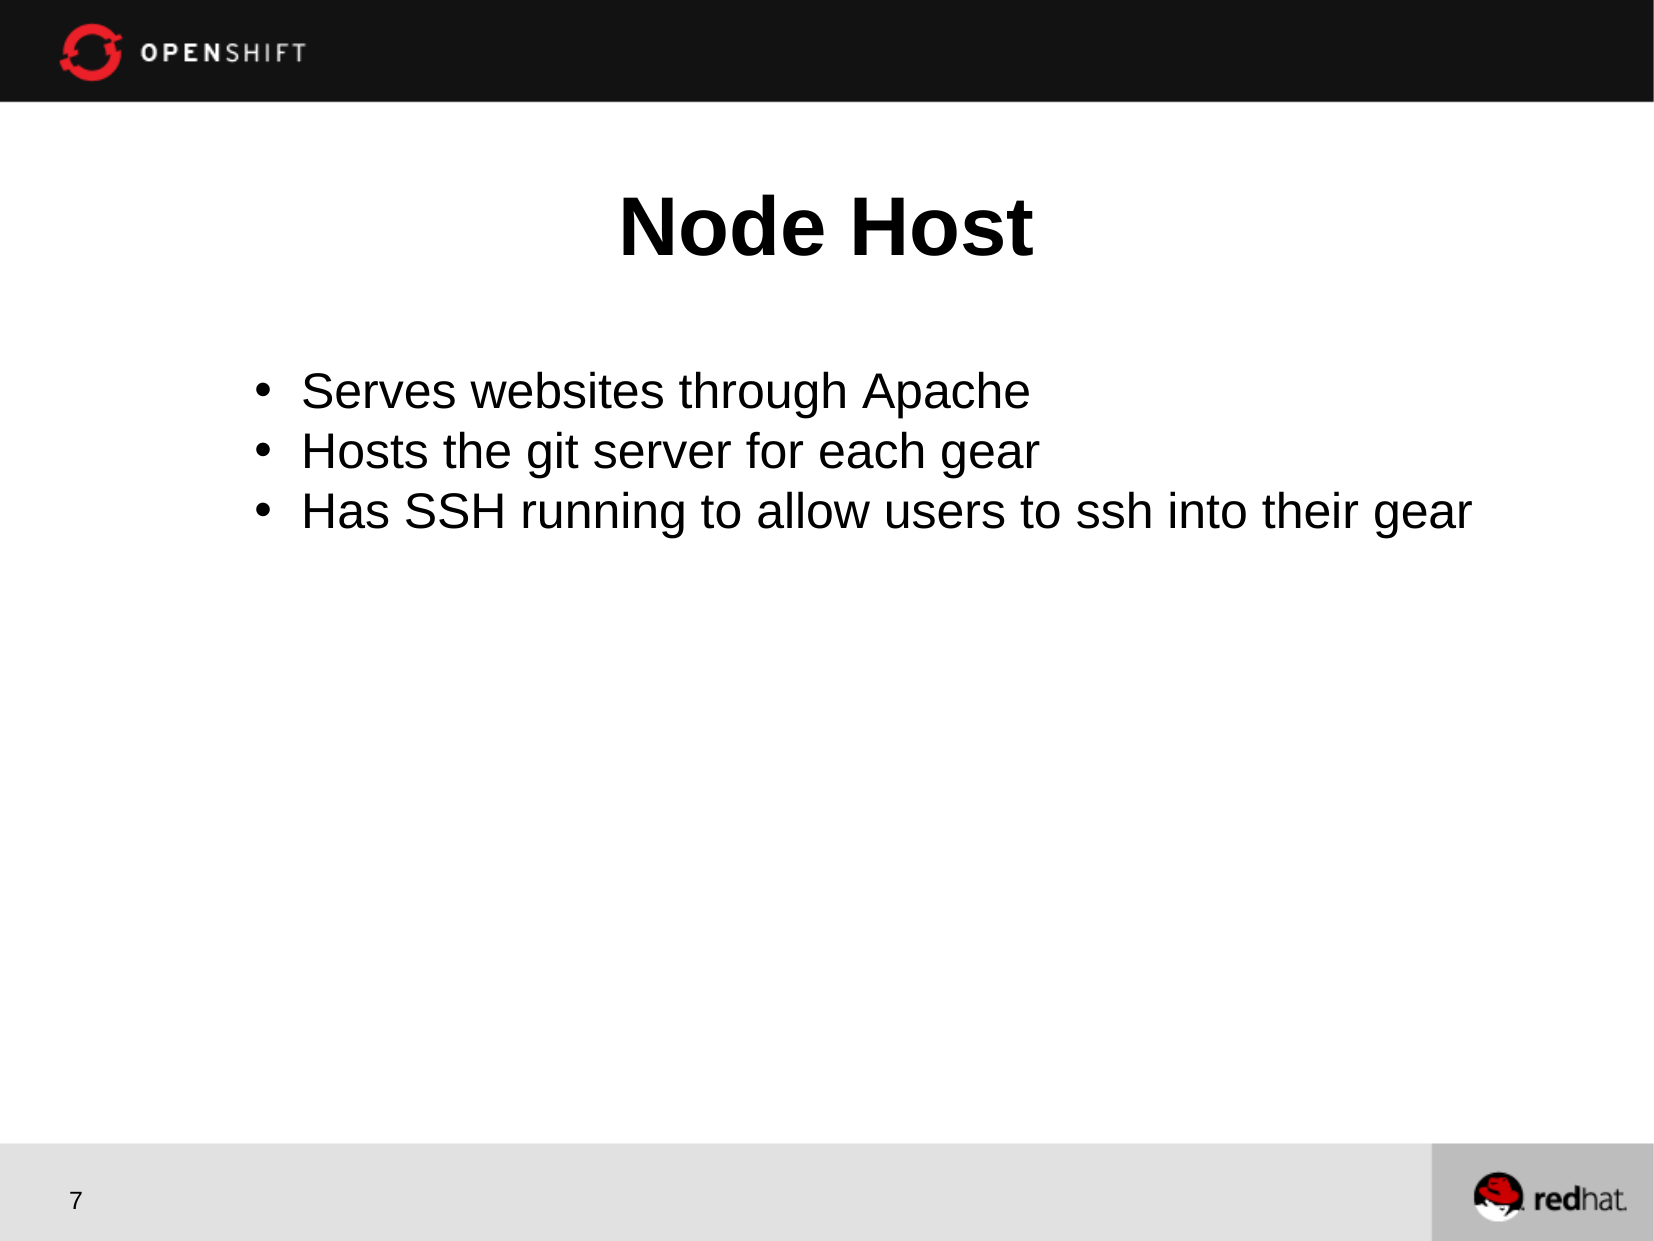

Node Host
Serves websites through Apache
Hosts the git server for each gear
Has SSH running to allow users to ssh into their gear